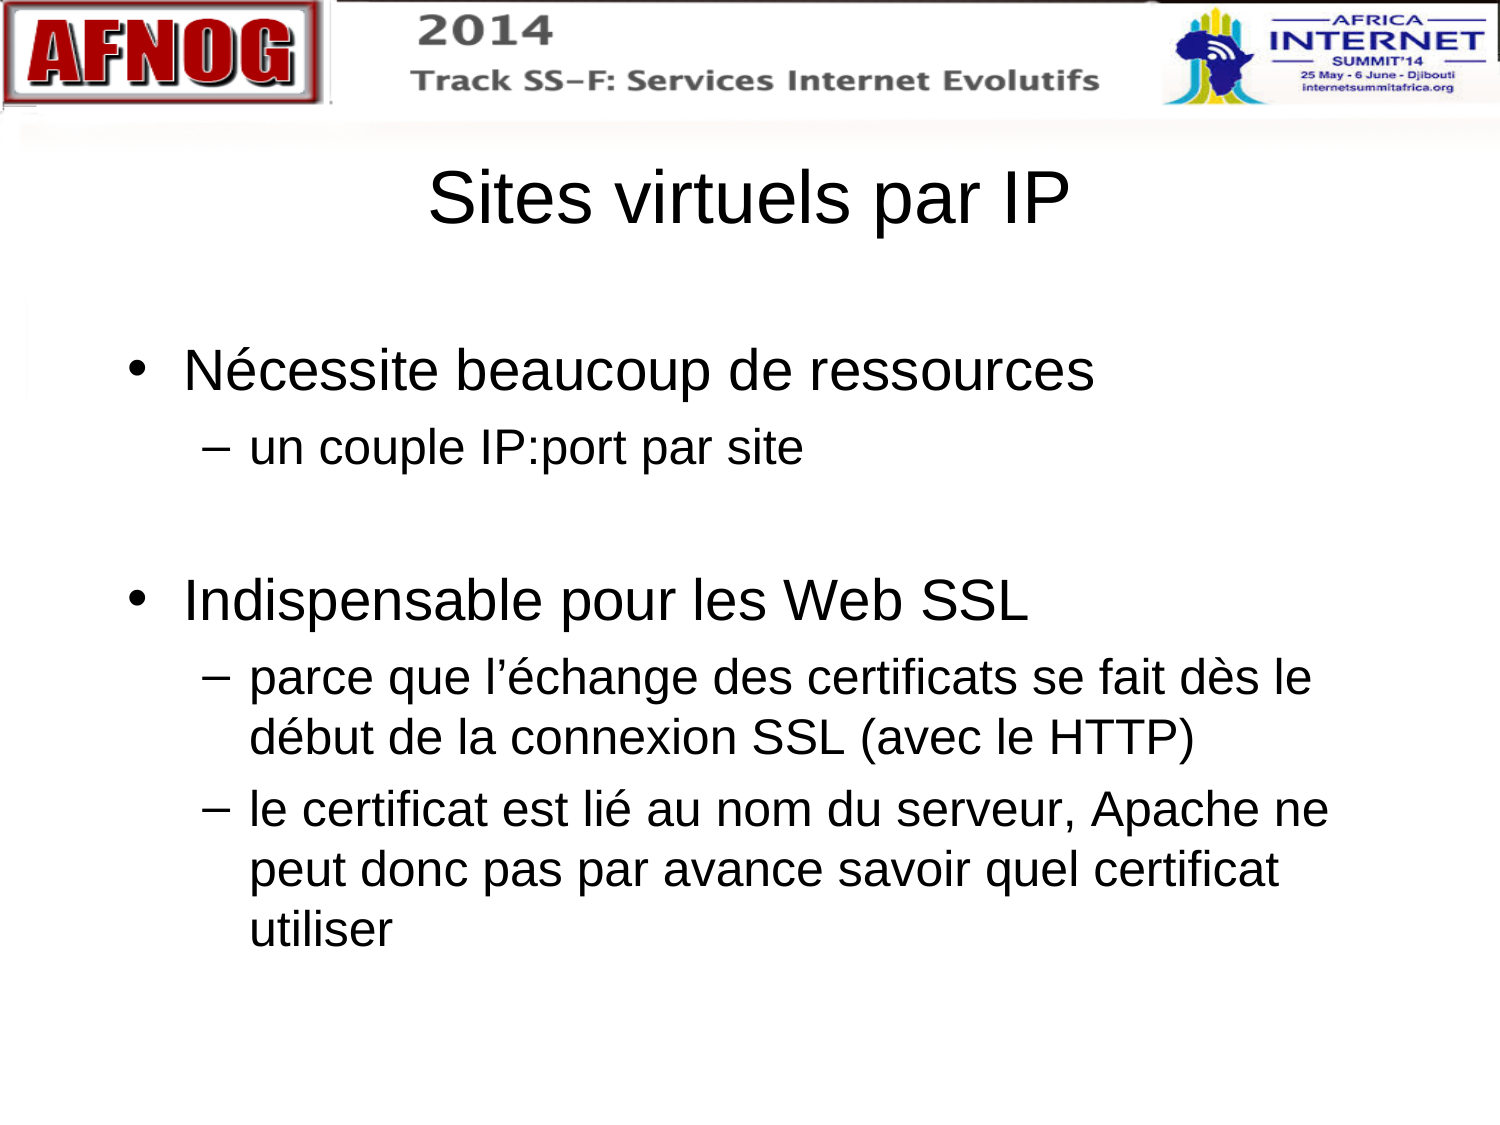

# Sites virtuels par IP
Nécessite beaucoup de ressources
un couple IP:port par site
Indispensable pour les Web SSL
parce que l’échange des certificats se fait dès le début de la connexion SSL (avec le HTTP)
le certificat est lié au nom du serveur, Apache ne peut donc pas par avance savoir quel certificat utiliser
14